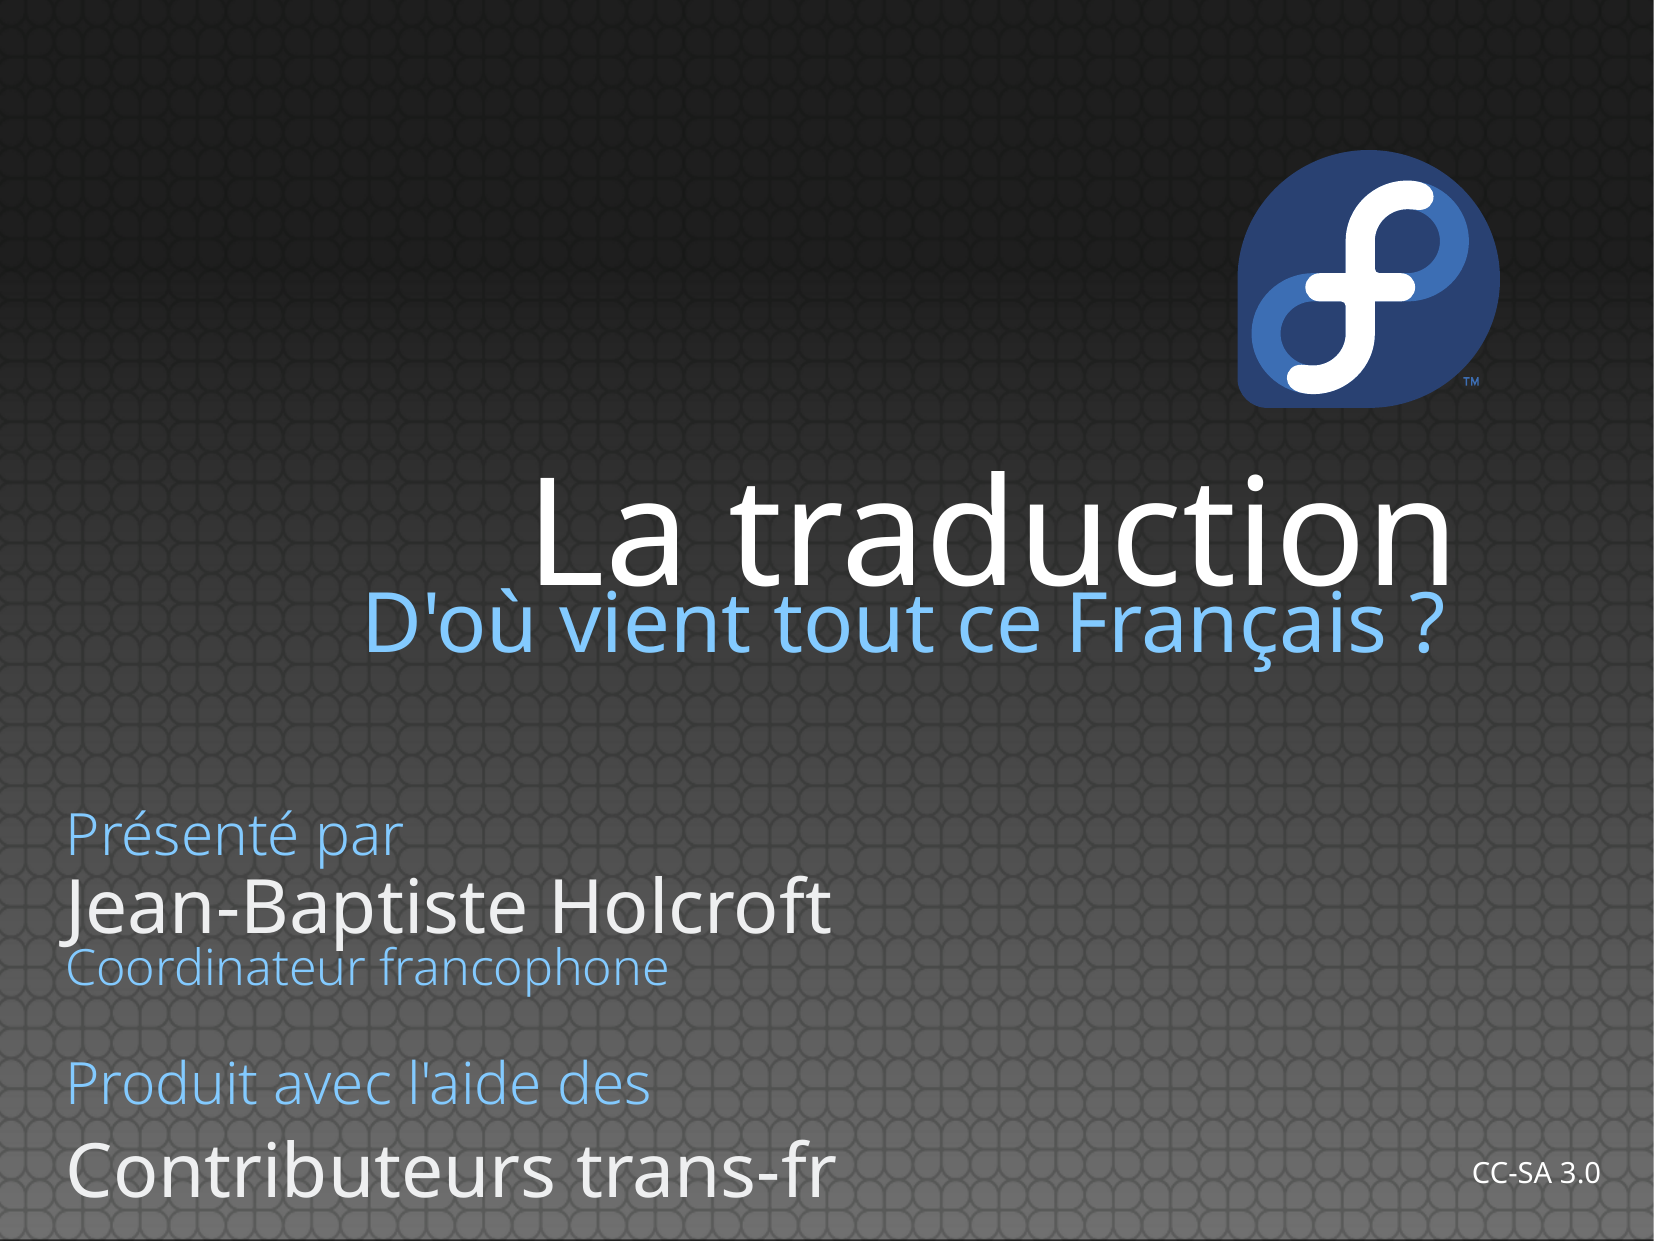

La traduction
# D'où vient tout ce Français ?
Présenté par
Jean-Baptiste Holcroft
Coordinateur francophone
Produit avec l'aide des
Contributeurs trans-fr
CC-SA 3.0